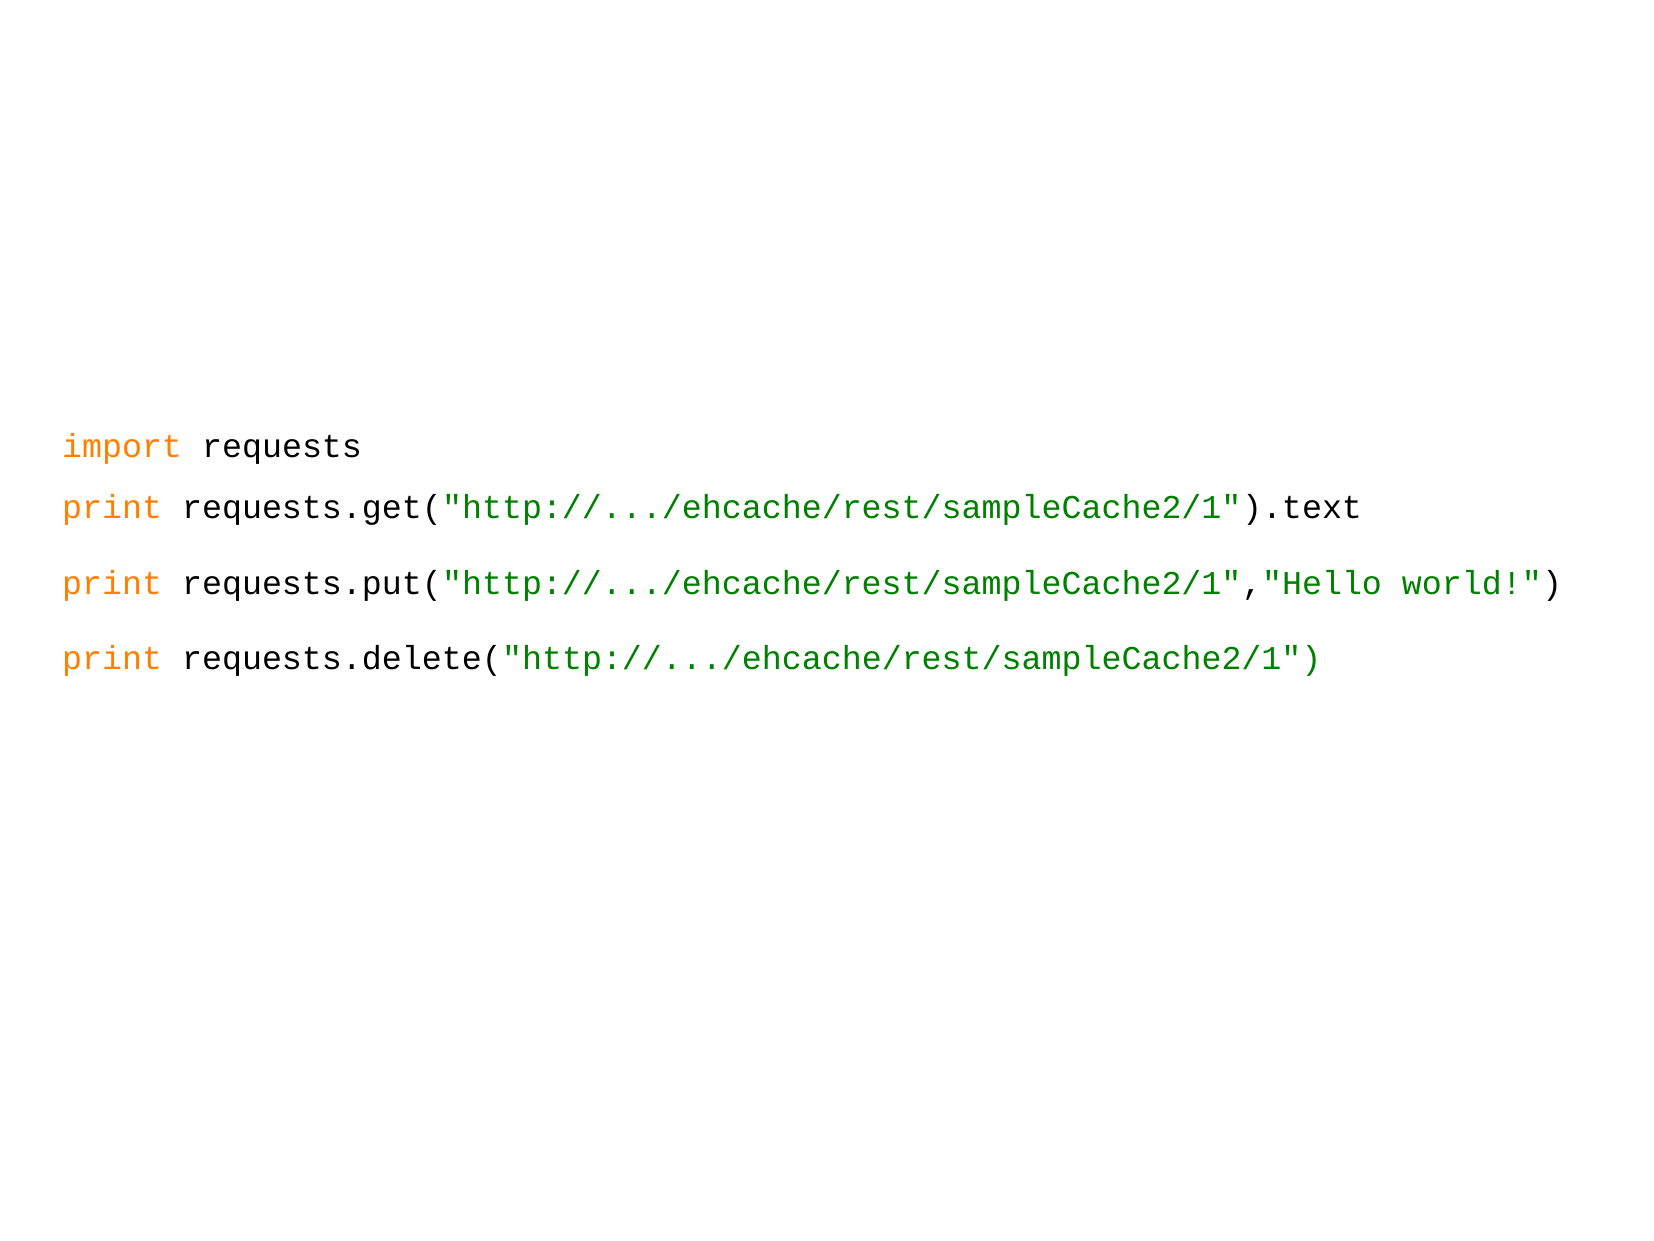

import requests
print requests.get("http://.../ehcache/rest/sampleCache2/1").text
print requests.put("http://.../ehcache/rest/sampleCache2/1","Hello world!")
print requests.delete("http://.../ehcache/rest/sampleCache2/1")